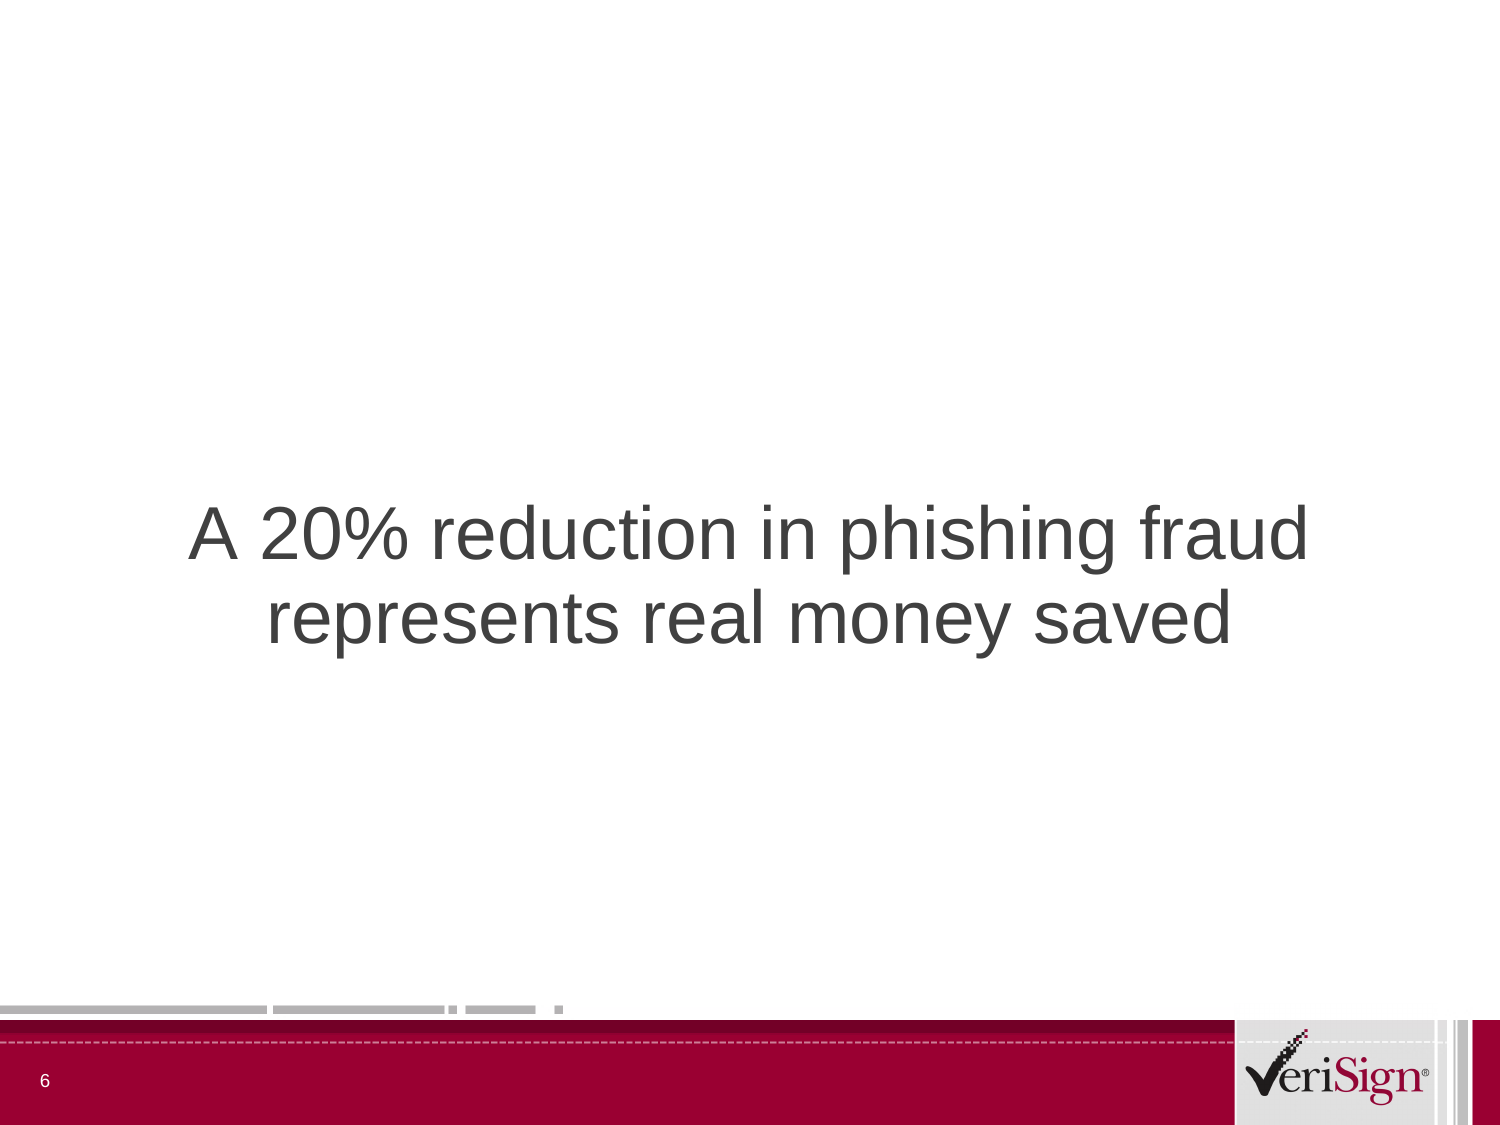

# A 20% reduction in phishing fraud represents real money saved
6